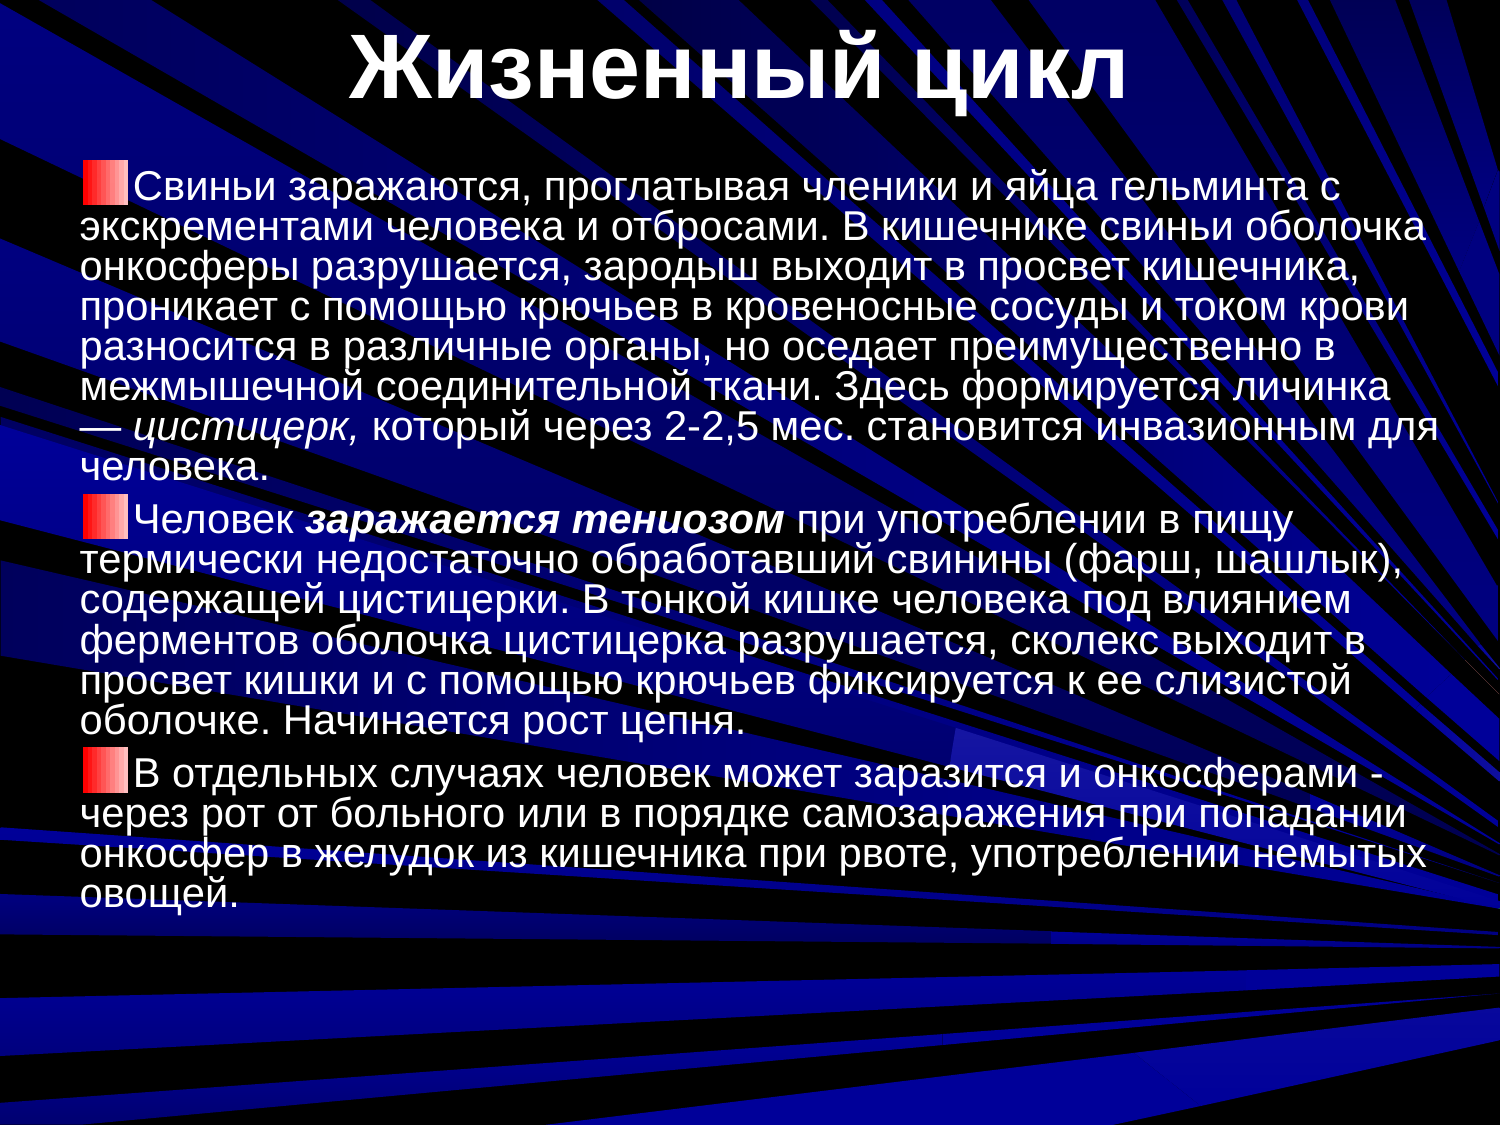

# Жизненный цикл
Свиньи заражаются, проглатывая членики и яйца гельминта с экскрементами человека и отбросами. В кишечнике свиньи оболочка онкосферы разрушается, зародыш выходит в просвет кишечника, проникает с помощью крючьев в кровеносные сосуды и током крови разносится в различные органы, но оседает преимущественно в межмышечной соединительной ткани. Здесь формируется личинка — цистицерк, который через 2-2,5 мес. стано­вится инвазионным для человека.
Человек заражается тениозом при употреблении в пищу термически недостаточно обработавший свинины (фарш, шашлык), содержащей цистицерки. В тонкой кишке человека под влиянием ферментов оболочка цистицерка разрушается, сколекс выходит в просвет кишки и с помощью крючьев фиксируется к ее слизистой оболочке. Начинается рост цепня.
В отдельных случаях человек может заразится и онкосферами - через рот от больного или в порядке самозаражения при попадании онкосфер в желудок из кишечника при рвоте, употреблении немытых овощей.